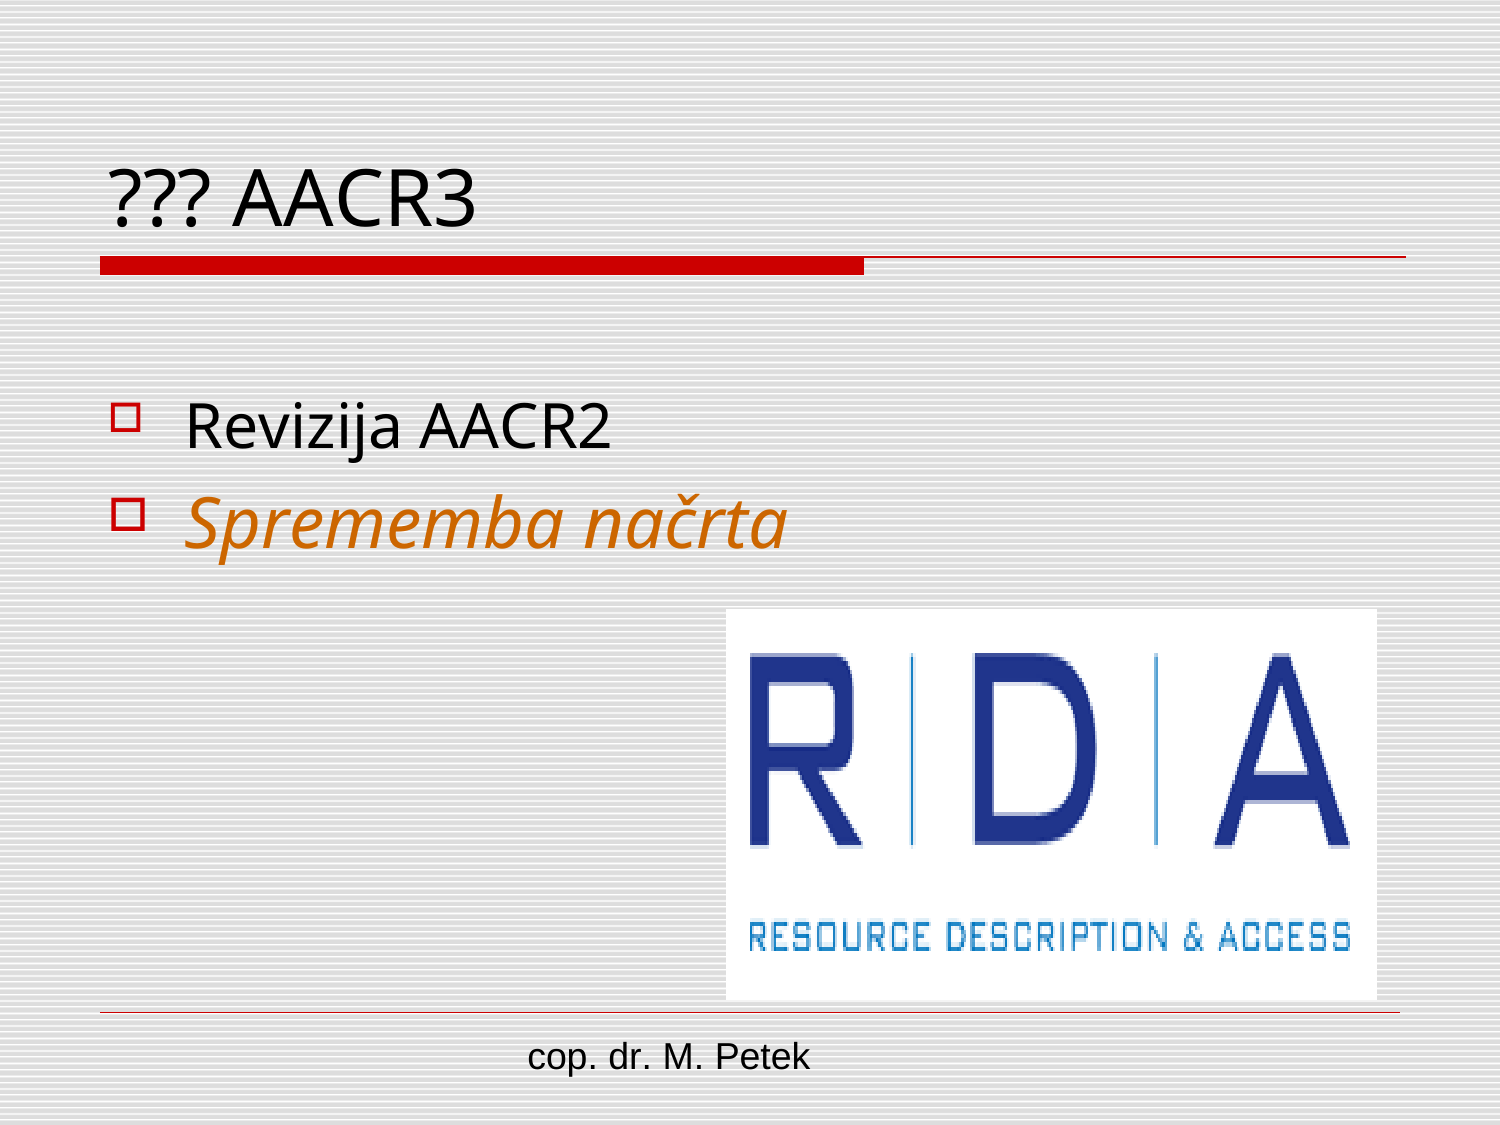

# ??? AACR3
Revizija AACR2
Sprememba načrta
cop. dr. M. Petek